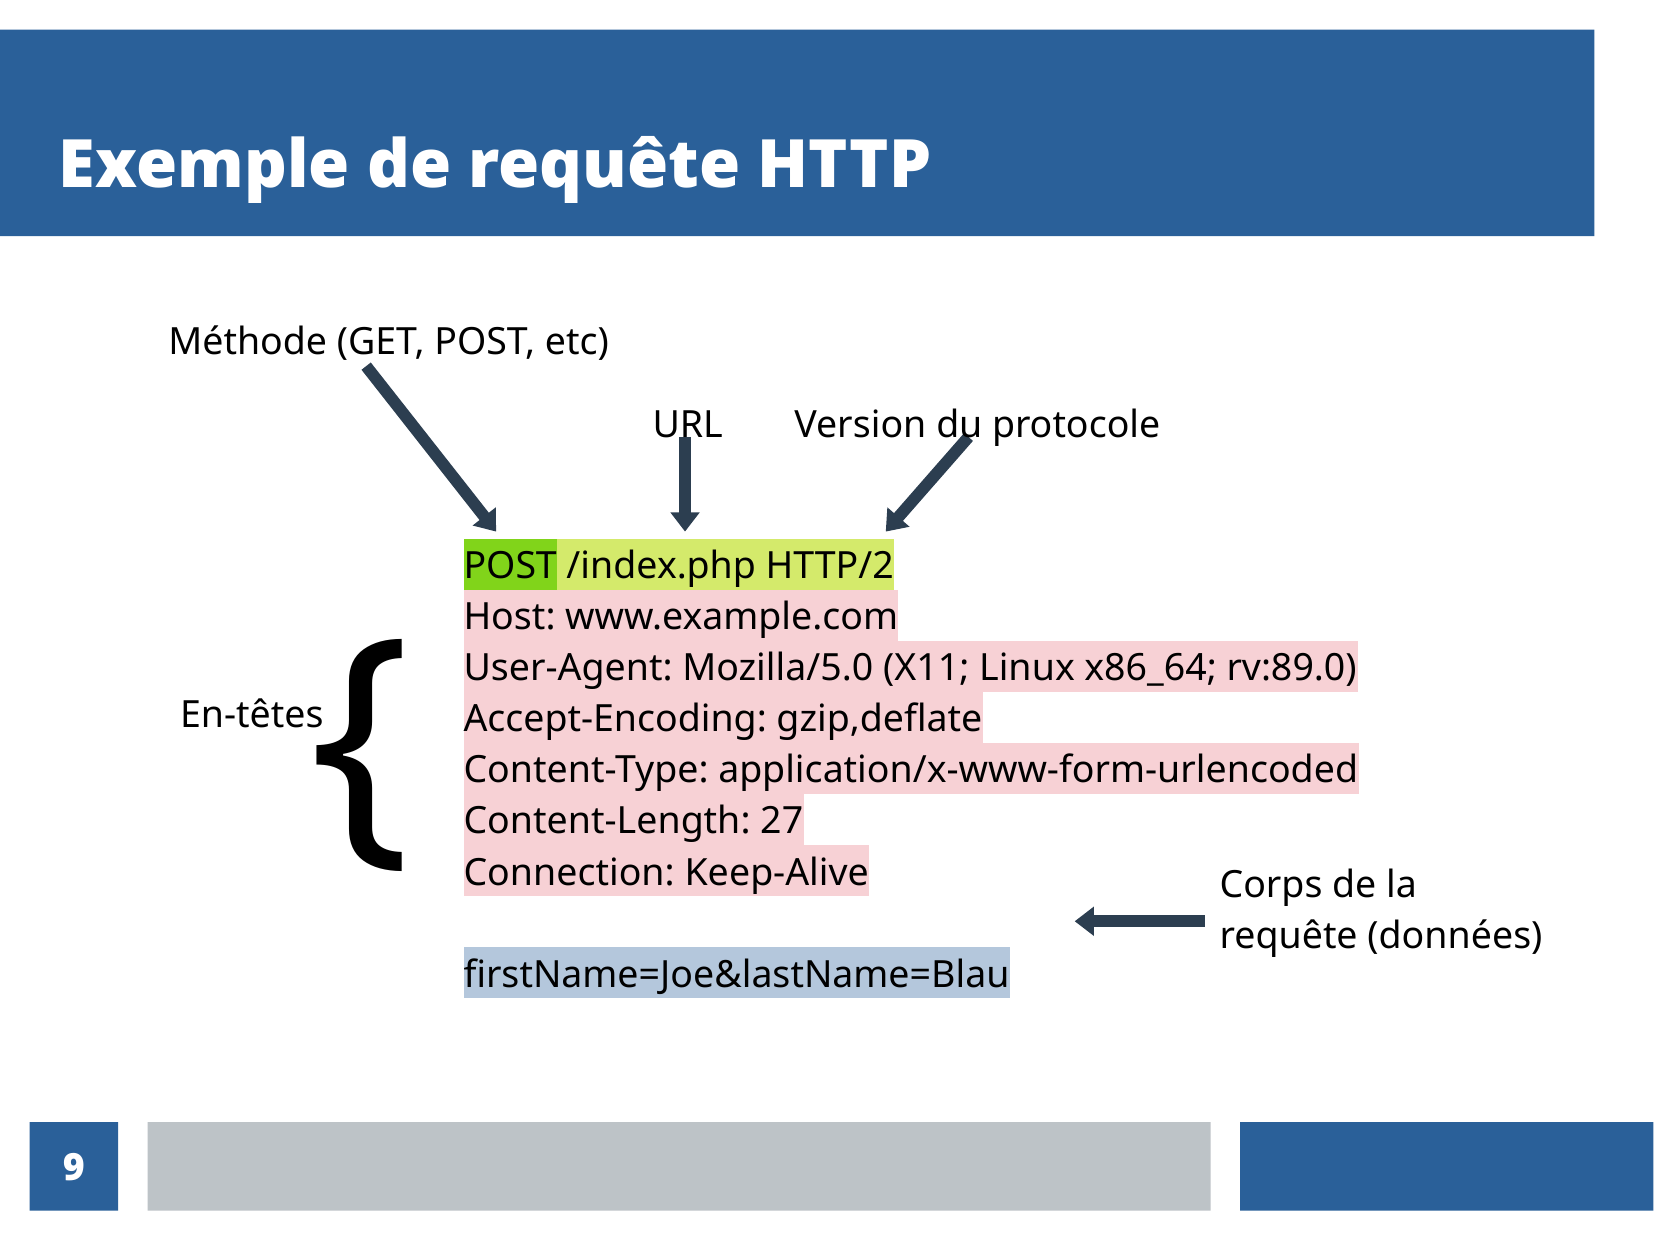

# Exemple de requête HTTP
Méthode (GET, POST, etc)
URL
Version du protocole
POST /index.php HTTP/2
Host: www.example.com
User-Agent: Mozilla/5.0 (X11; Linux x86_64; rv:89.0)
Accept-Encoding: gzip,deflate
Content-Type: application/x-www-form-urlencoded
Content-Length: 27
Connection: Keep-Alive
firstName=Joe&lastName=Blau
{
En-têtes
Corps de la requête (données)
9